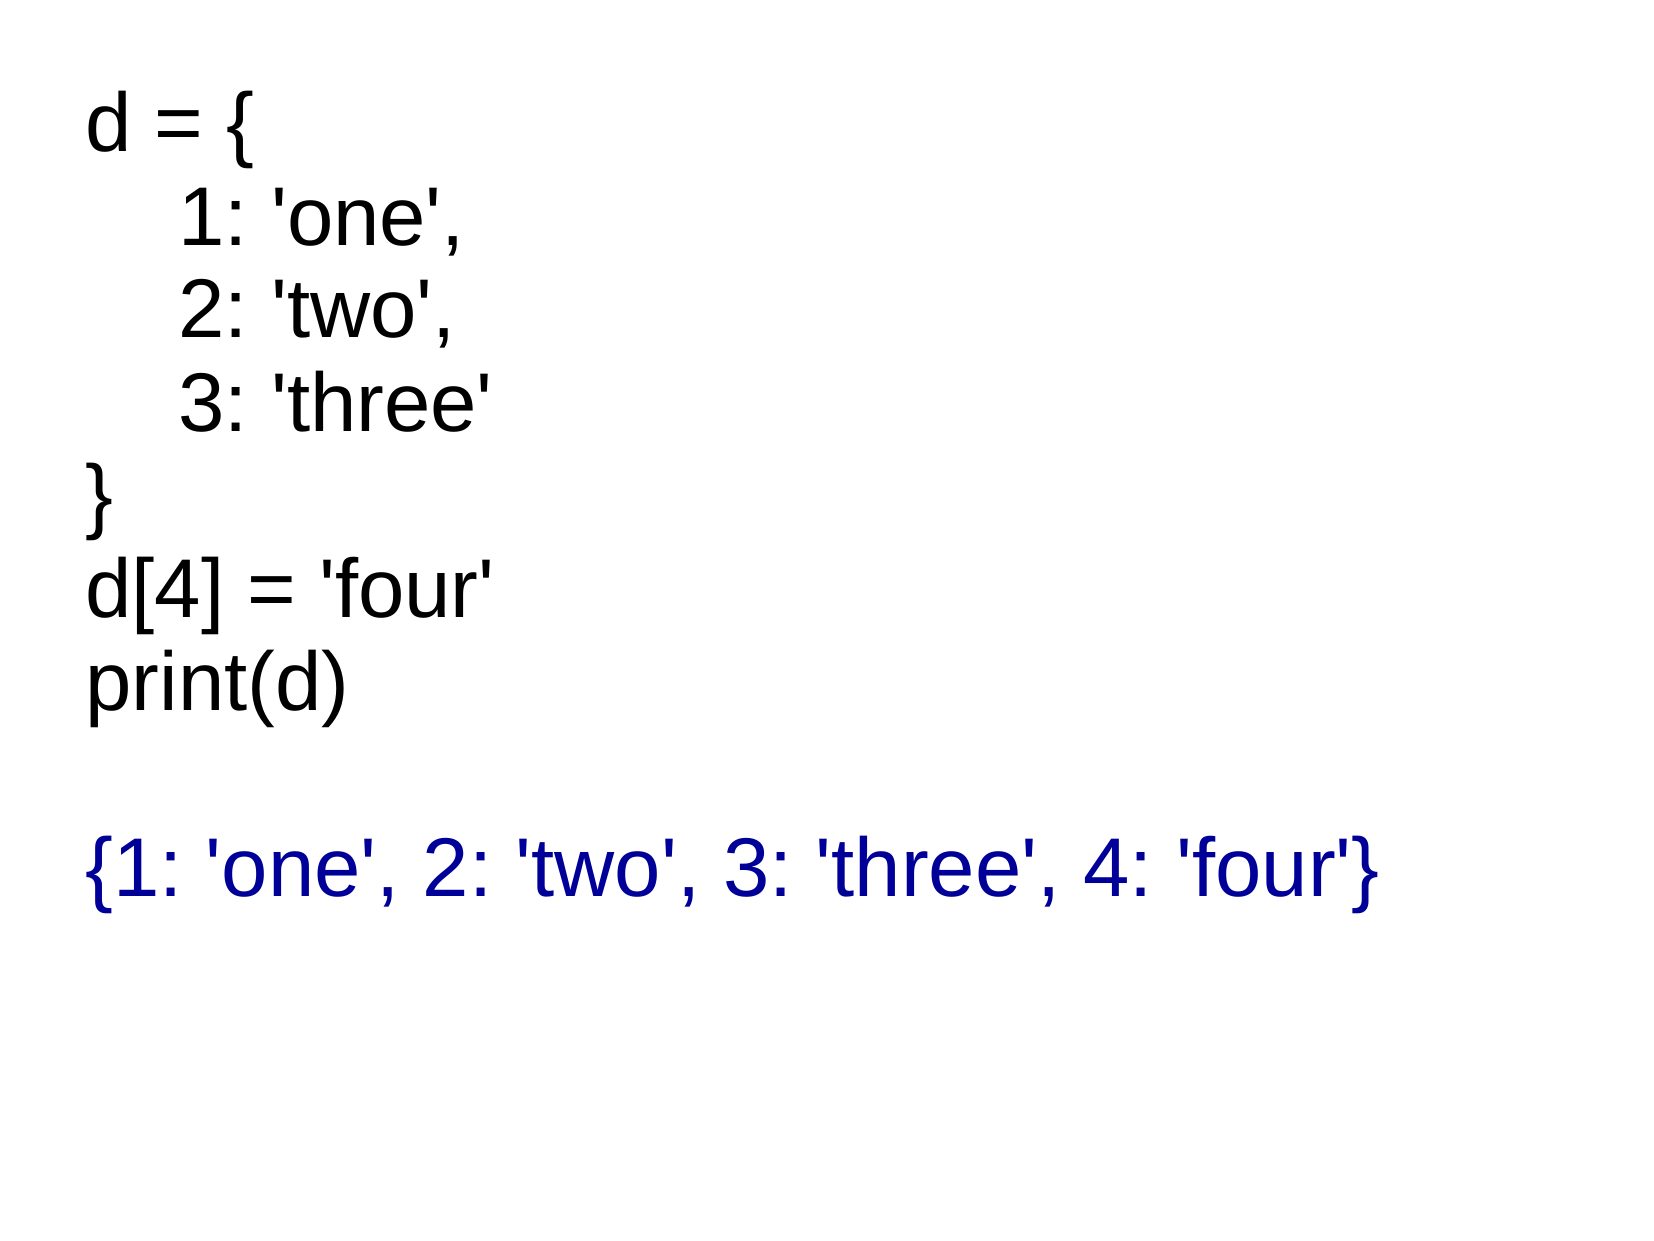

d = {
 1: 'one',
 2: 'two',
 3: 'three'
}
d[4] = 'four'
print(d)
{1: 'one', 2: 'two', 3: 'three', 4: 'four'}